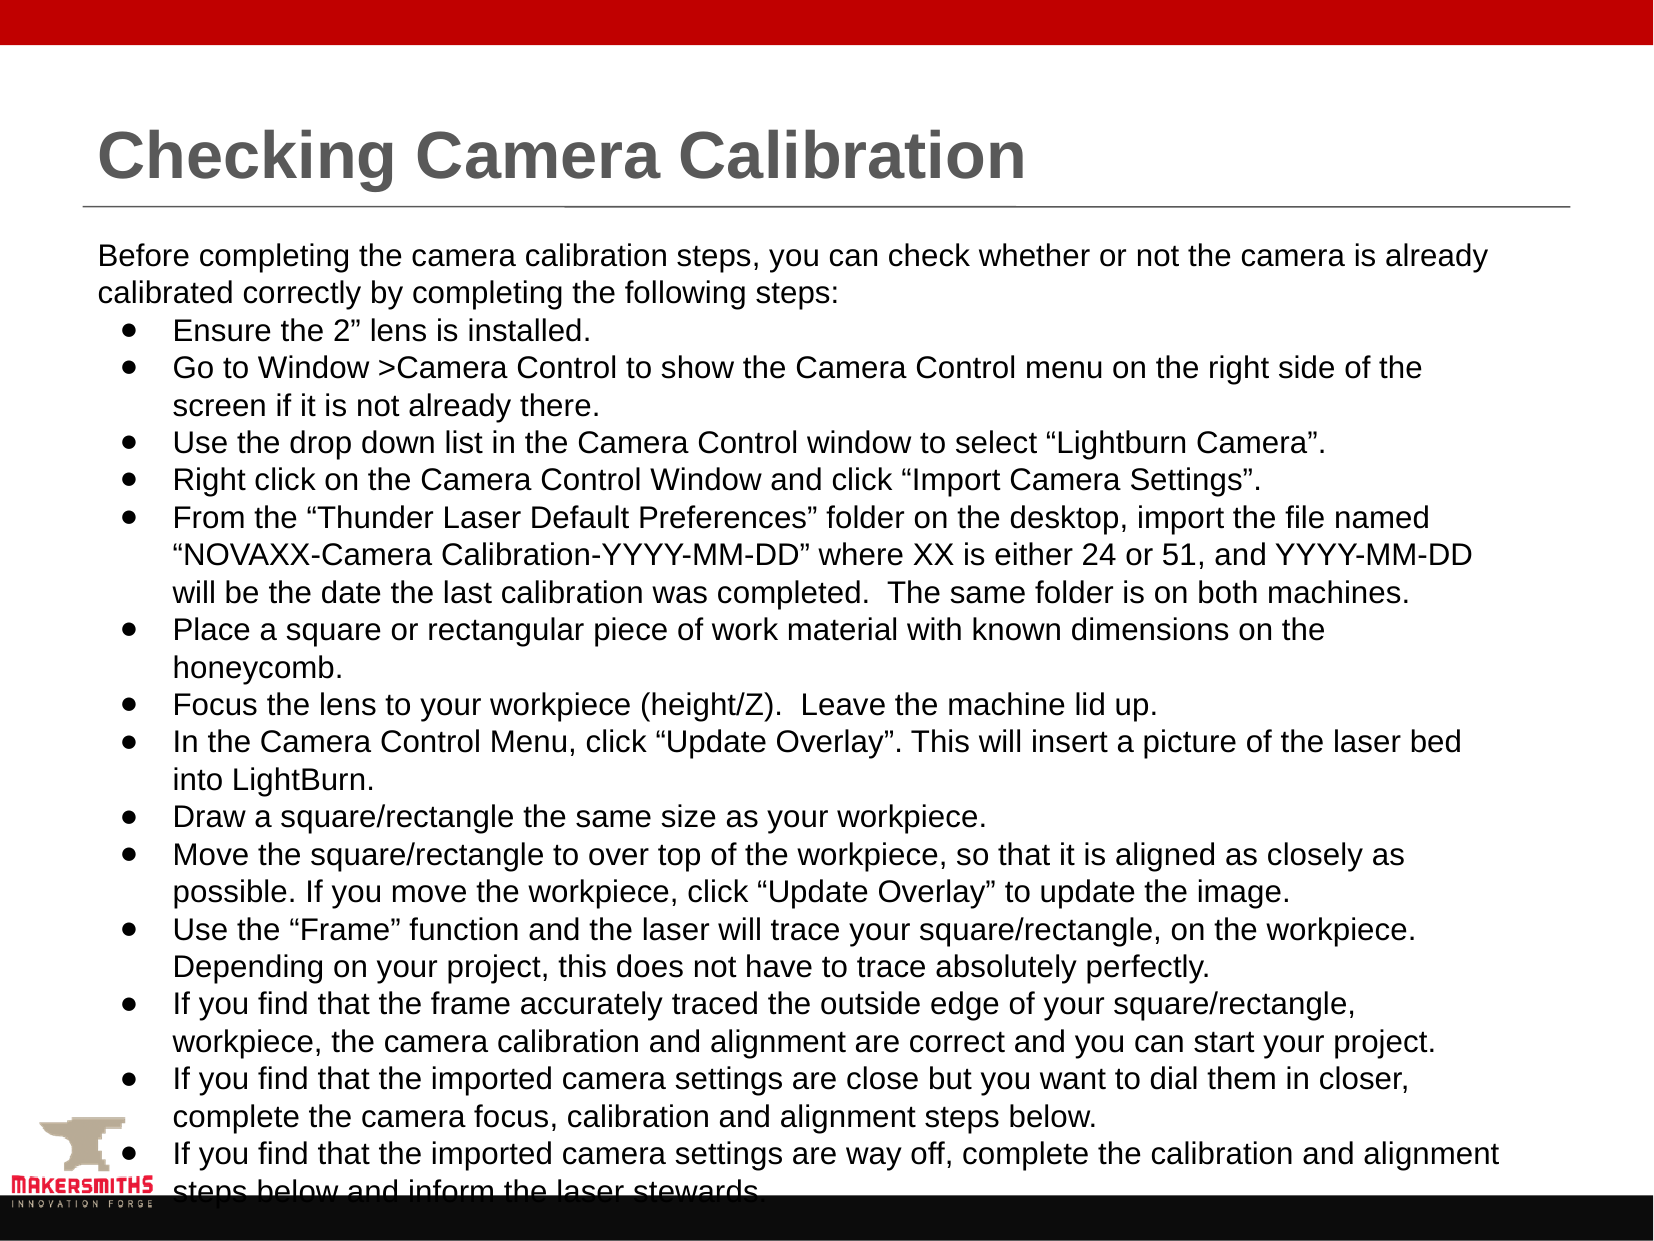

# Checking Camera Calibration
Before completing the camera calibration steps, you can check whether or not the camera is already calibrated correctly by completing the following steps:
Ensure the 2” lens is installed.
Go to Window >Camera Control to show the Camera Control menu on the right side of the screen if it is not already there.
Use the drop down list in the Camera Control window to select “Lightburn Camera”.
Right click on the Camera Control Window and click “Import Camera Settings”.
From the “Thunder Laser Default Preferences” folder on the desktop, import the file named “NOVAXX-Camera Calibration-YYYY-MM-DD” where XX is either 24 or 51, and YYYY-MM-DD will be the date the last calibration was completed. The same folder is on both machines.
Place a square or rectangular piece of work material with known dimensions on the honeycomb.
Focus the lens to your workpiece (height/Z). Leave the machine lid up.
In the Camera Control Menu, click “Update Overlay”. This will insert a picture of the laser bed into LightBurn.
Draw a square/rectangle the same size as your workpiece.
Move the square/rectangle to over top of the workpiece, so that it is aligned as closely as possible. If you move the workpiece, click “Update Overlay” to update the image.
Use the “Frame” function and the laser will trace your square/rectangle, on the workpiece. Depending on your project, this does not have to trace absolutely perfectly.
If you find that the frame accurately traced the outside edge of your square/rectangle, workpiece, the camera calibration and alignment are correct and you can start your project.
If you find that the imported camera settings are close but you want to dial them in closer, complete the camera focus, calibration and alignment steps below.
If you find that the imported camera settings are way off, complete the calibration and alignment steps below and inform the laser stewards.